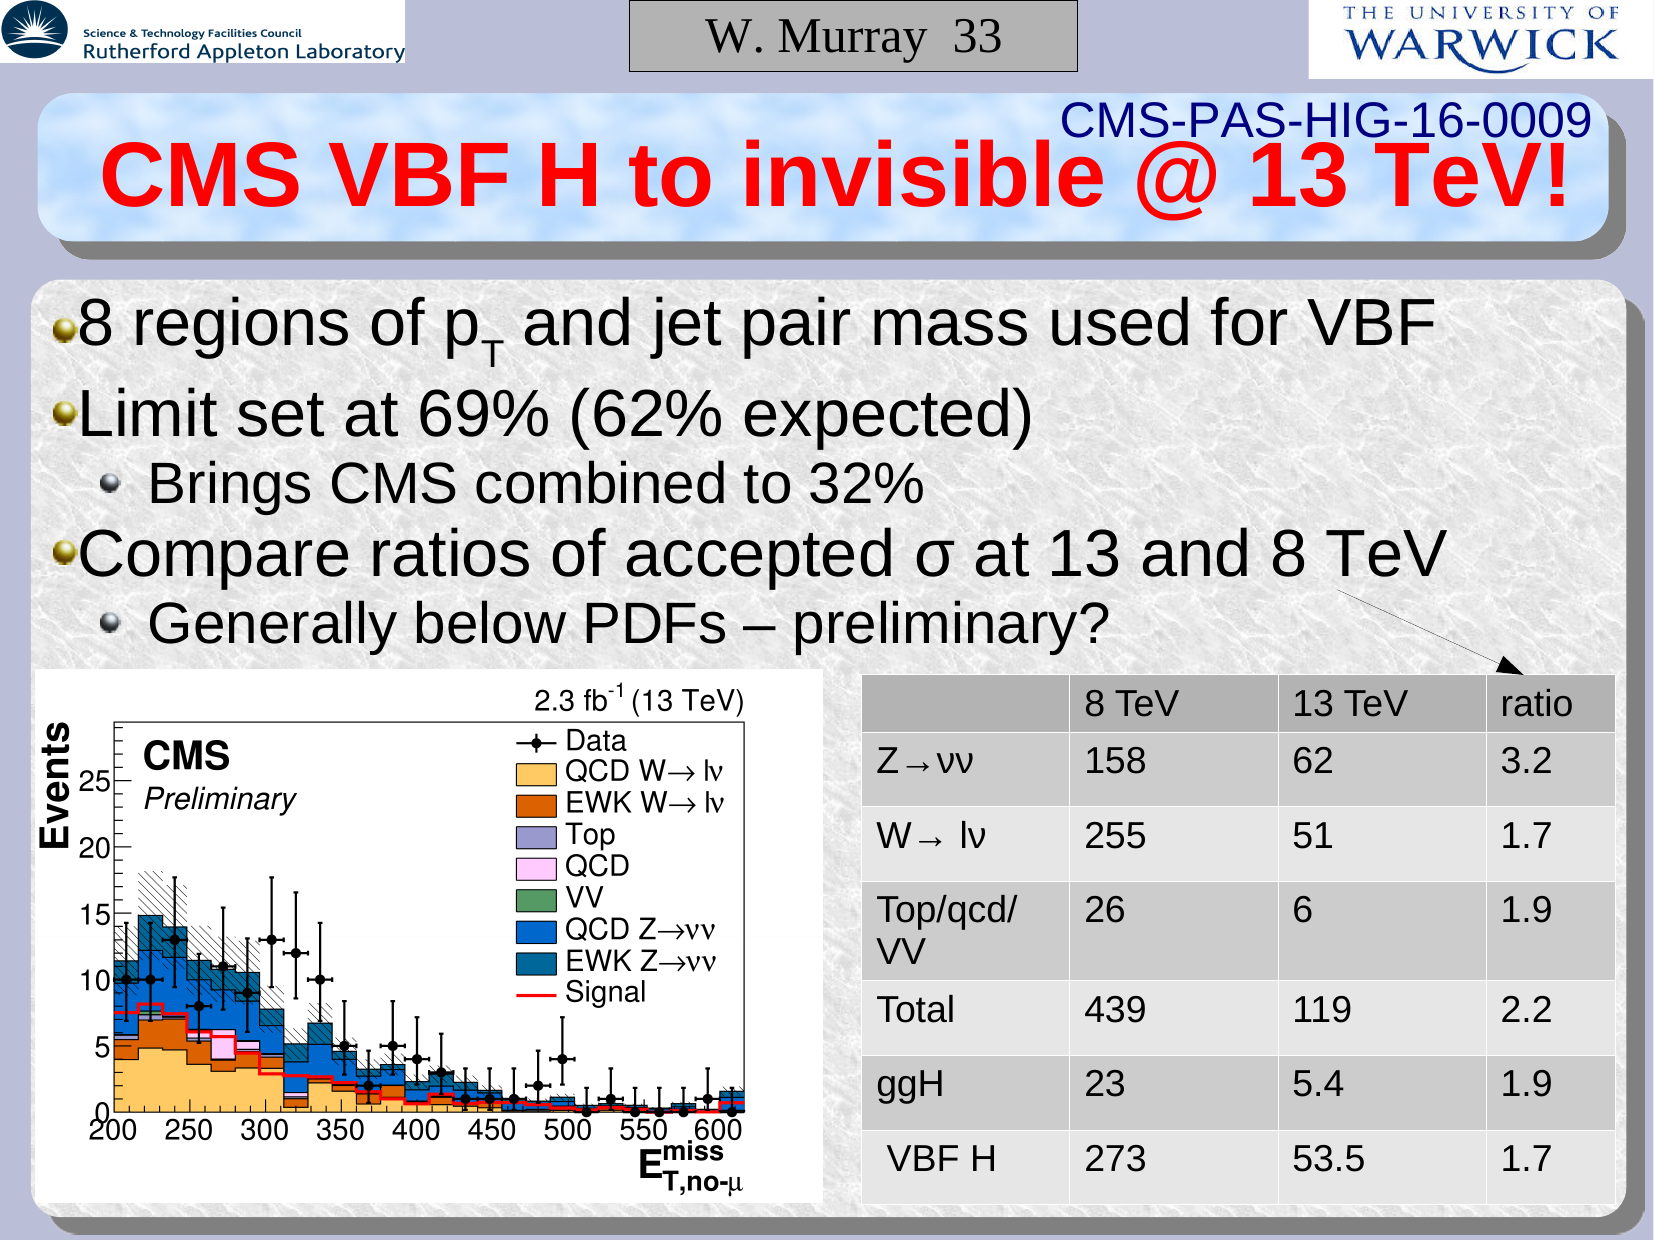

CMS-PAS-HIG-16-0009
# CMS VBF H to invisible @ 13 TeV!
8 regions of pT and jet pair mass used for VBF
Limit set at 69% (62% expected)
Brings CMS combined to 32%
Compare ratios of accepted σ at 13 and 8 TeV
Generally below PDFs – preliminary?
| | 8 TeV | 13 TeV | ratio |
| --- | --- | --- | --- |
| Z→νν | 158 | 62 | 3.2 |
| W→ lν | 255 | 51 | 1.7 |
| Top/qcd/VV | 26 | 6 | 1.9 |
| Total | 439 | 119 | 2.2 |
| ggH | 23 | 5.4 | 1.9 |
| VBF H | 273 | 53.5 | 1.7 |